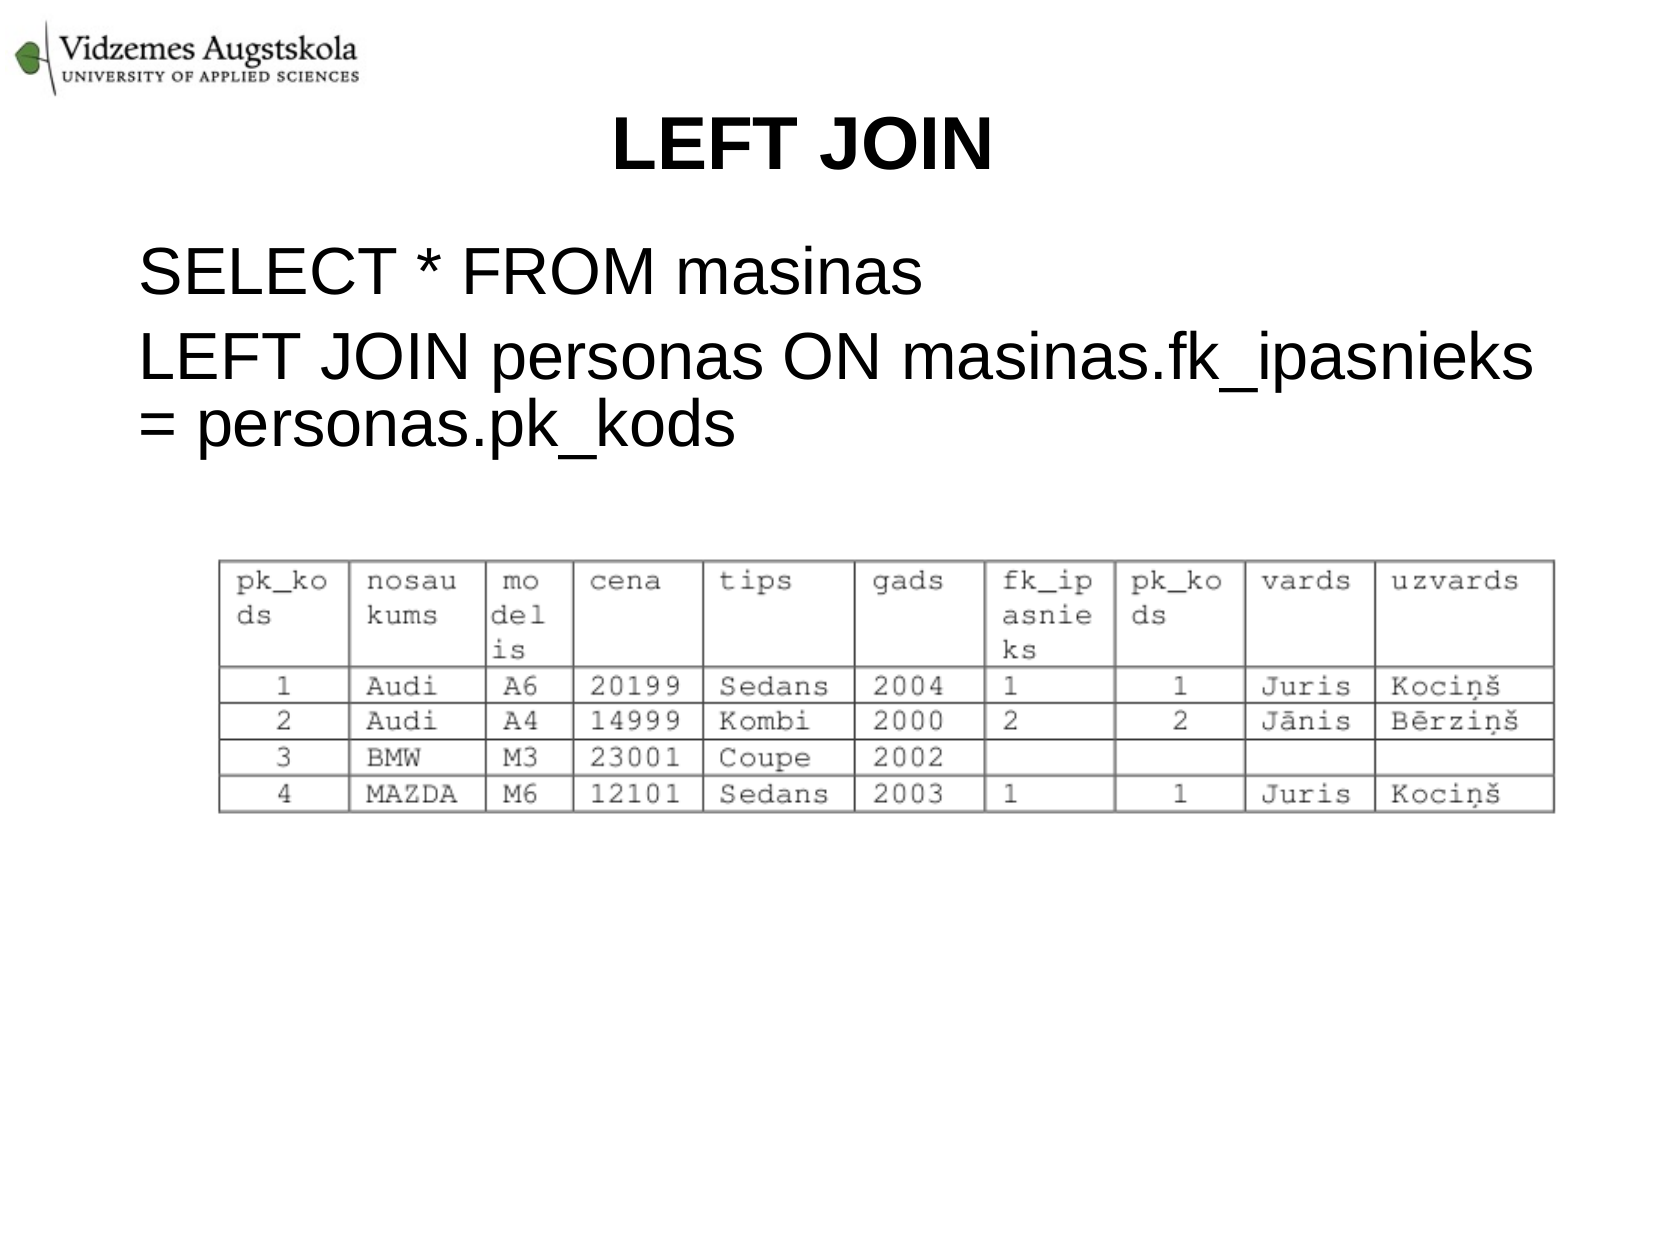

# LEFT JOIN
SELECT * FROM masinas
LEFT JOIN personas ON masinas.fk_ipasnieks = personas.pk_kods